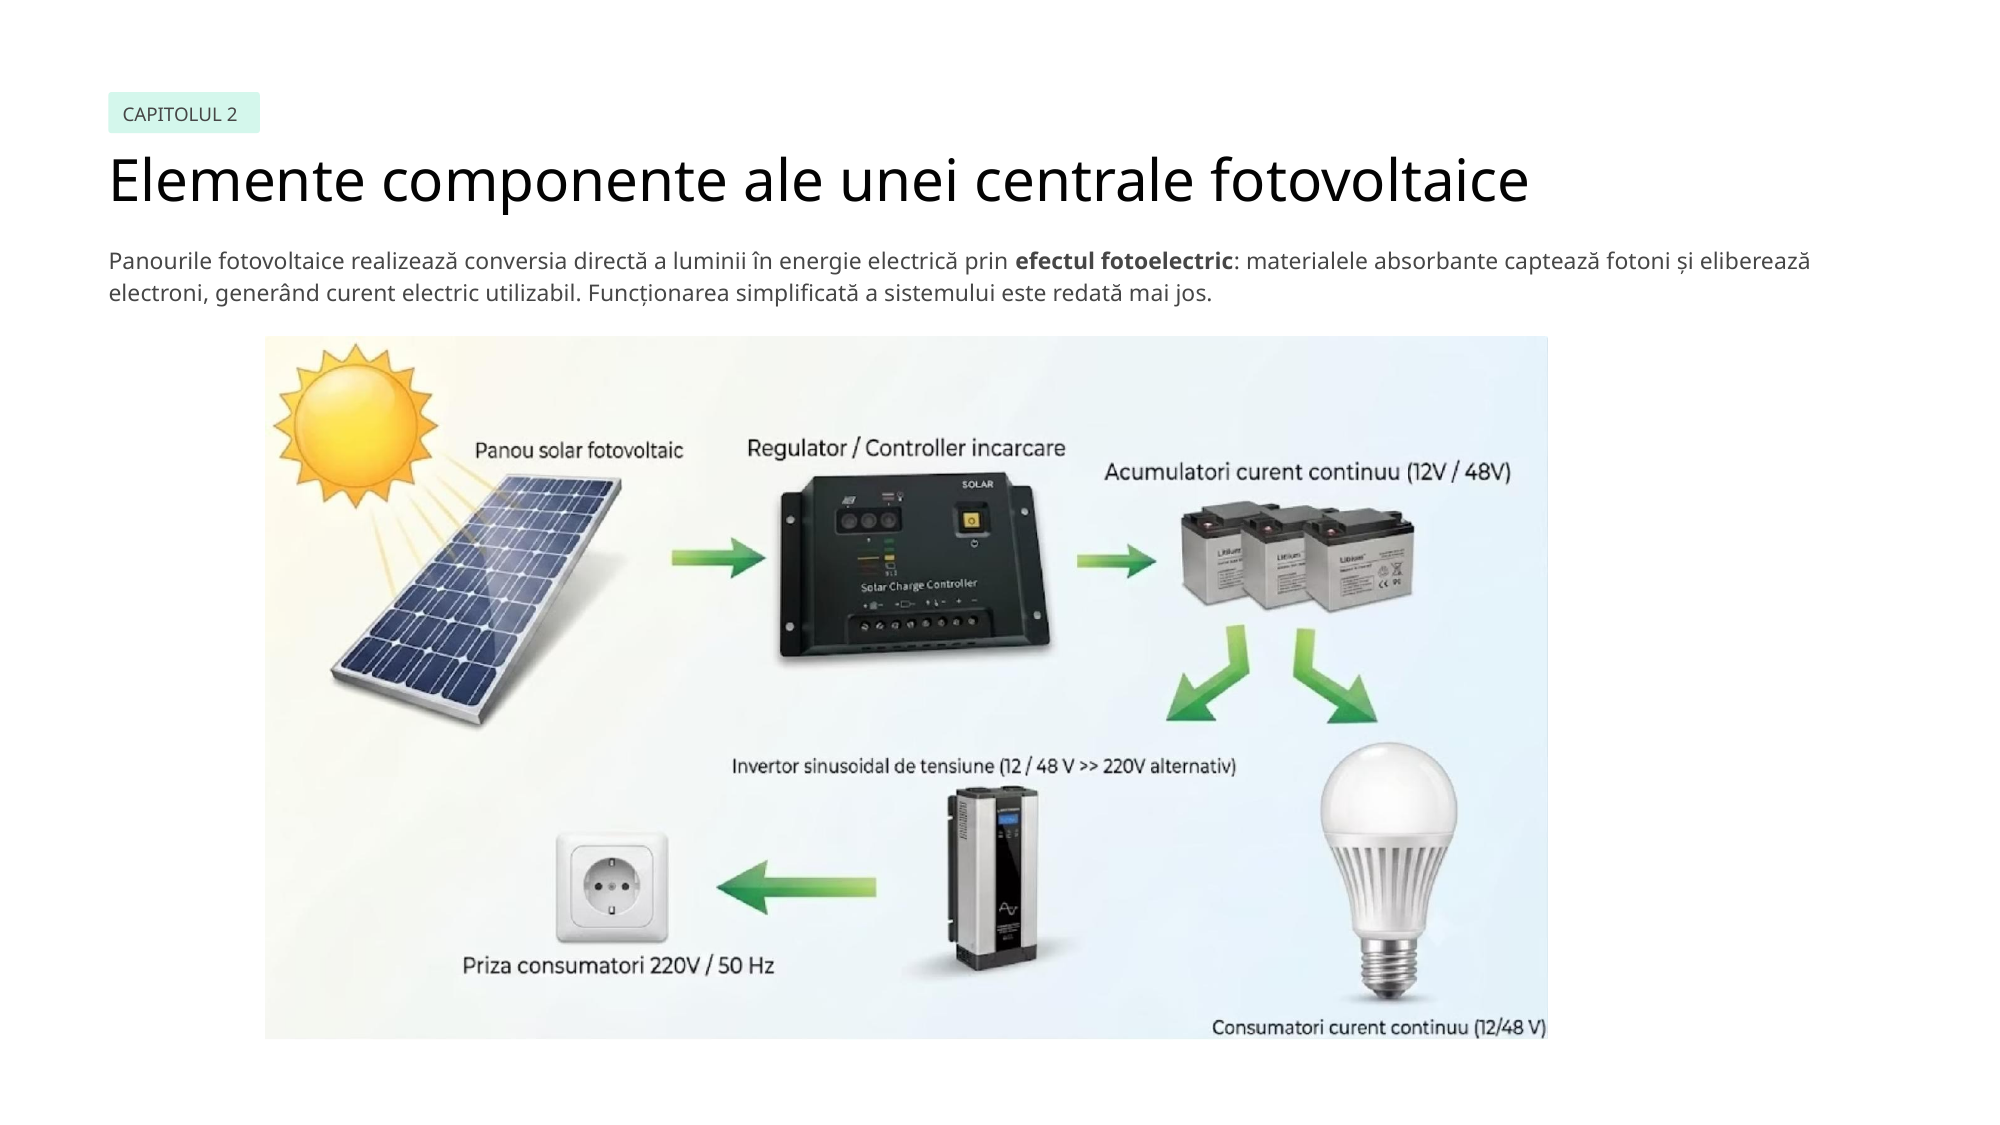

CAPITOLUL 2
Elemente componente ale unei centrale fotovoltaice
Panourile fotovoltaice realizează conversia directă a luminii în energie electrică prin efectul fotoelectric: materialele absorbante captează fotoni și eliberează electroni, generând curent electric utilizabil. Funcționarea simplificată a sistemului este redată mai jos.